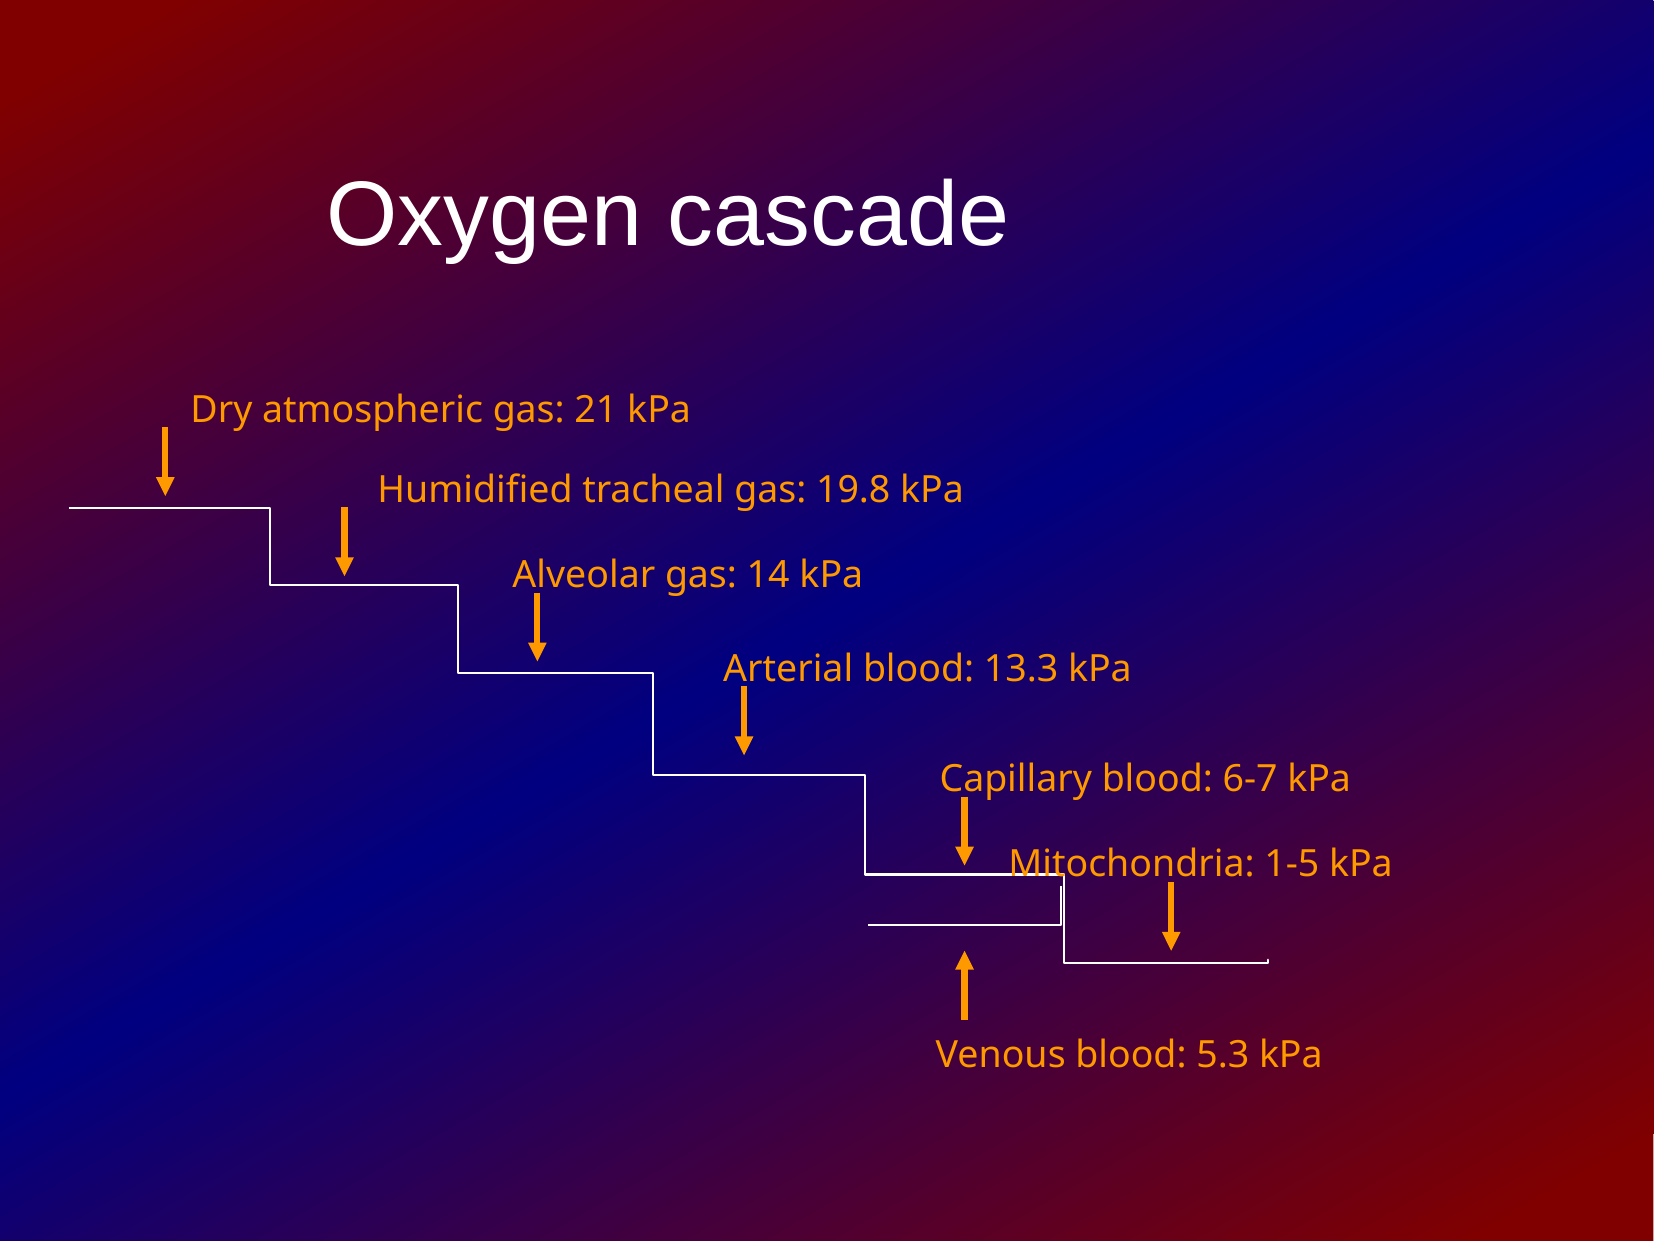

# Oxygen cascade
Dry atmospheric gas: 21 kPa
 Humidified tracheal gas: 19.8 kPa
 Alveolar gas: 14 kPa
 Arterial blood: 13.3 kPa
 Capillary blood: 6-7 kPa
 Mitochondria: 1-5 kPa
 Venous blood: 5.3 kPa